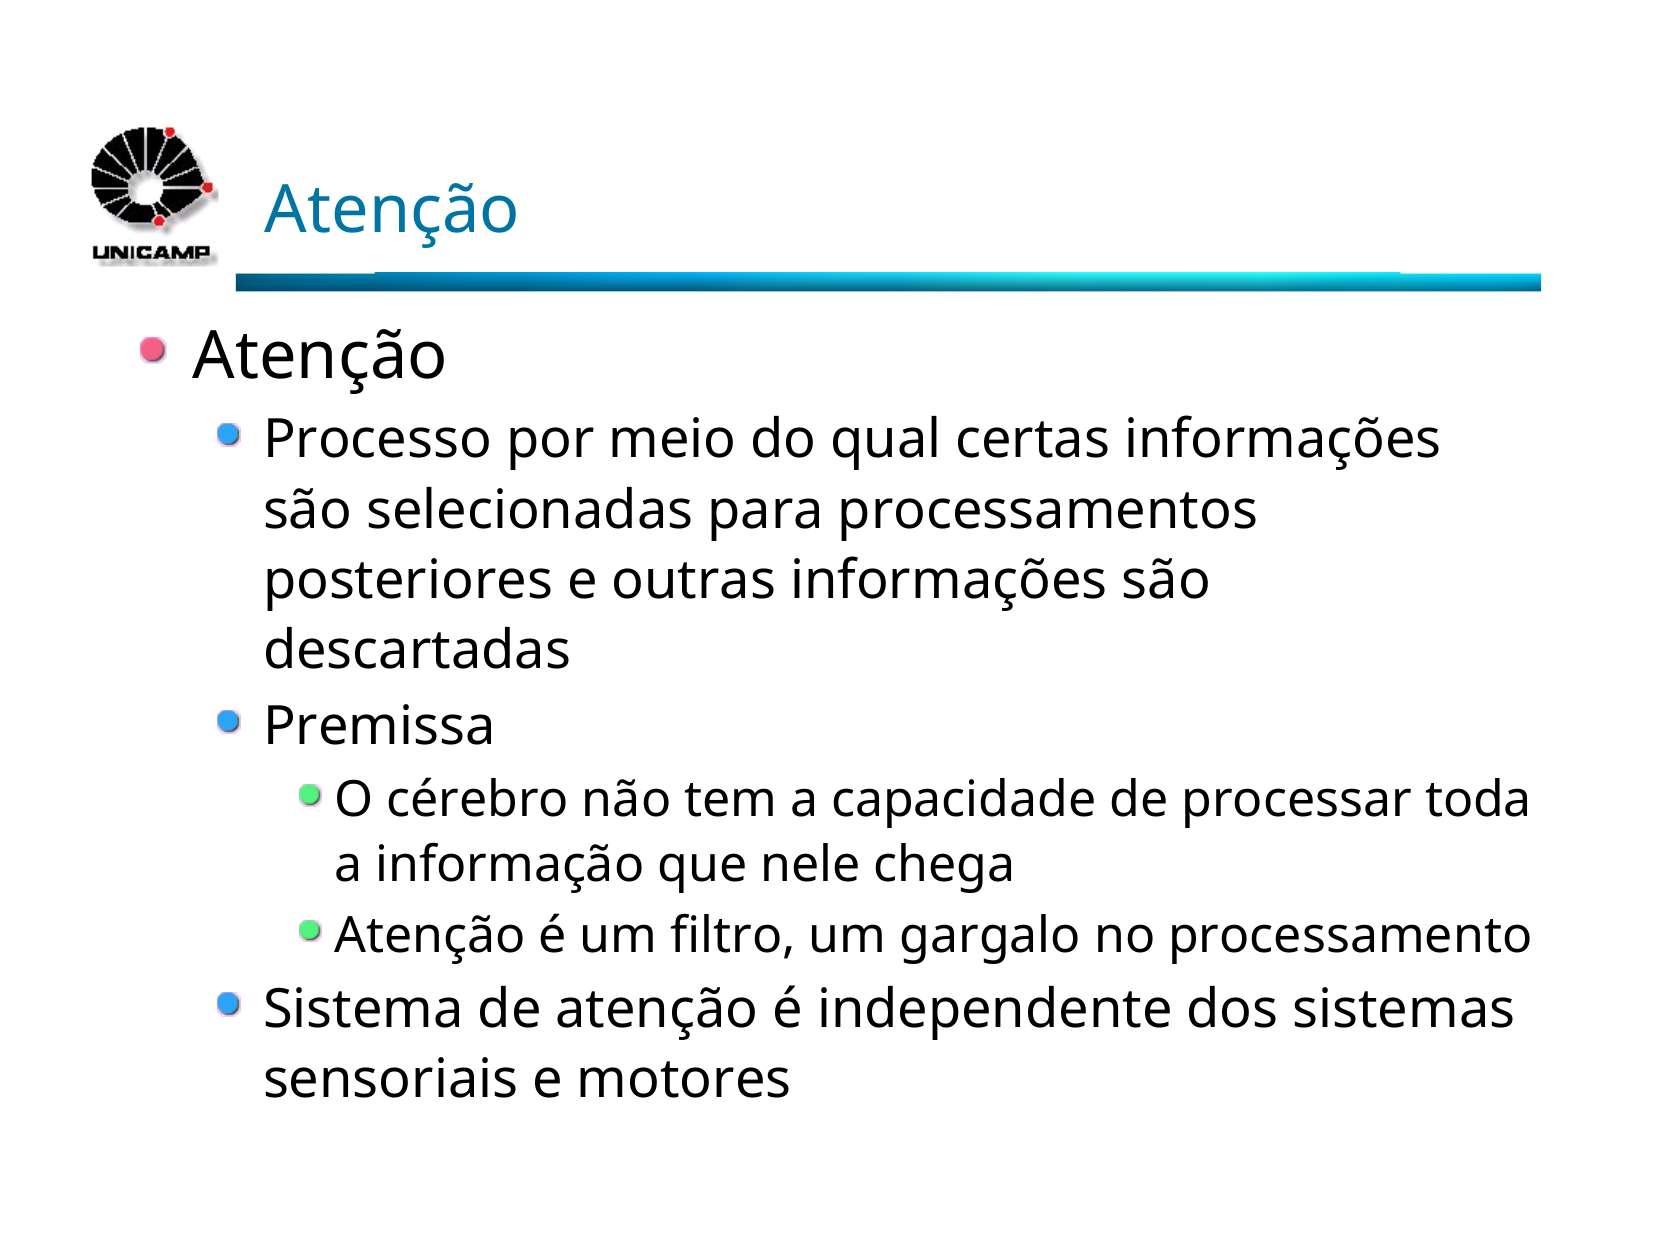

# Atenção
Atenção
Processo por meio do qual certas informações são selecionadas para processamentos posteriores e outras informações são descartadas
Premissa
O cérebro não tem a capacidade de processar toda a informação que nele chega
Atenção é um filtro, um gargalo no processamento
Sistema de atenção é independente dos sistemas sensoriais e motores